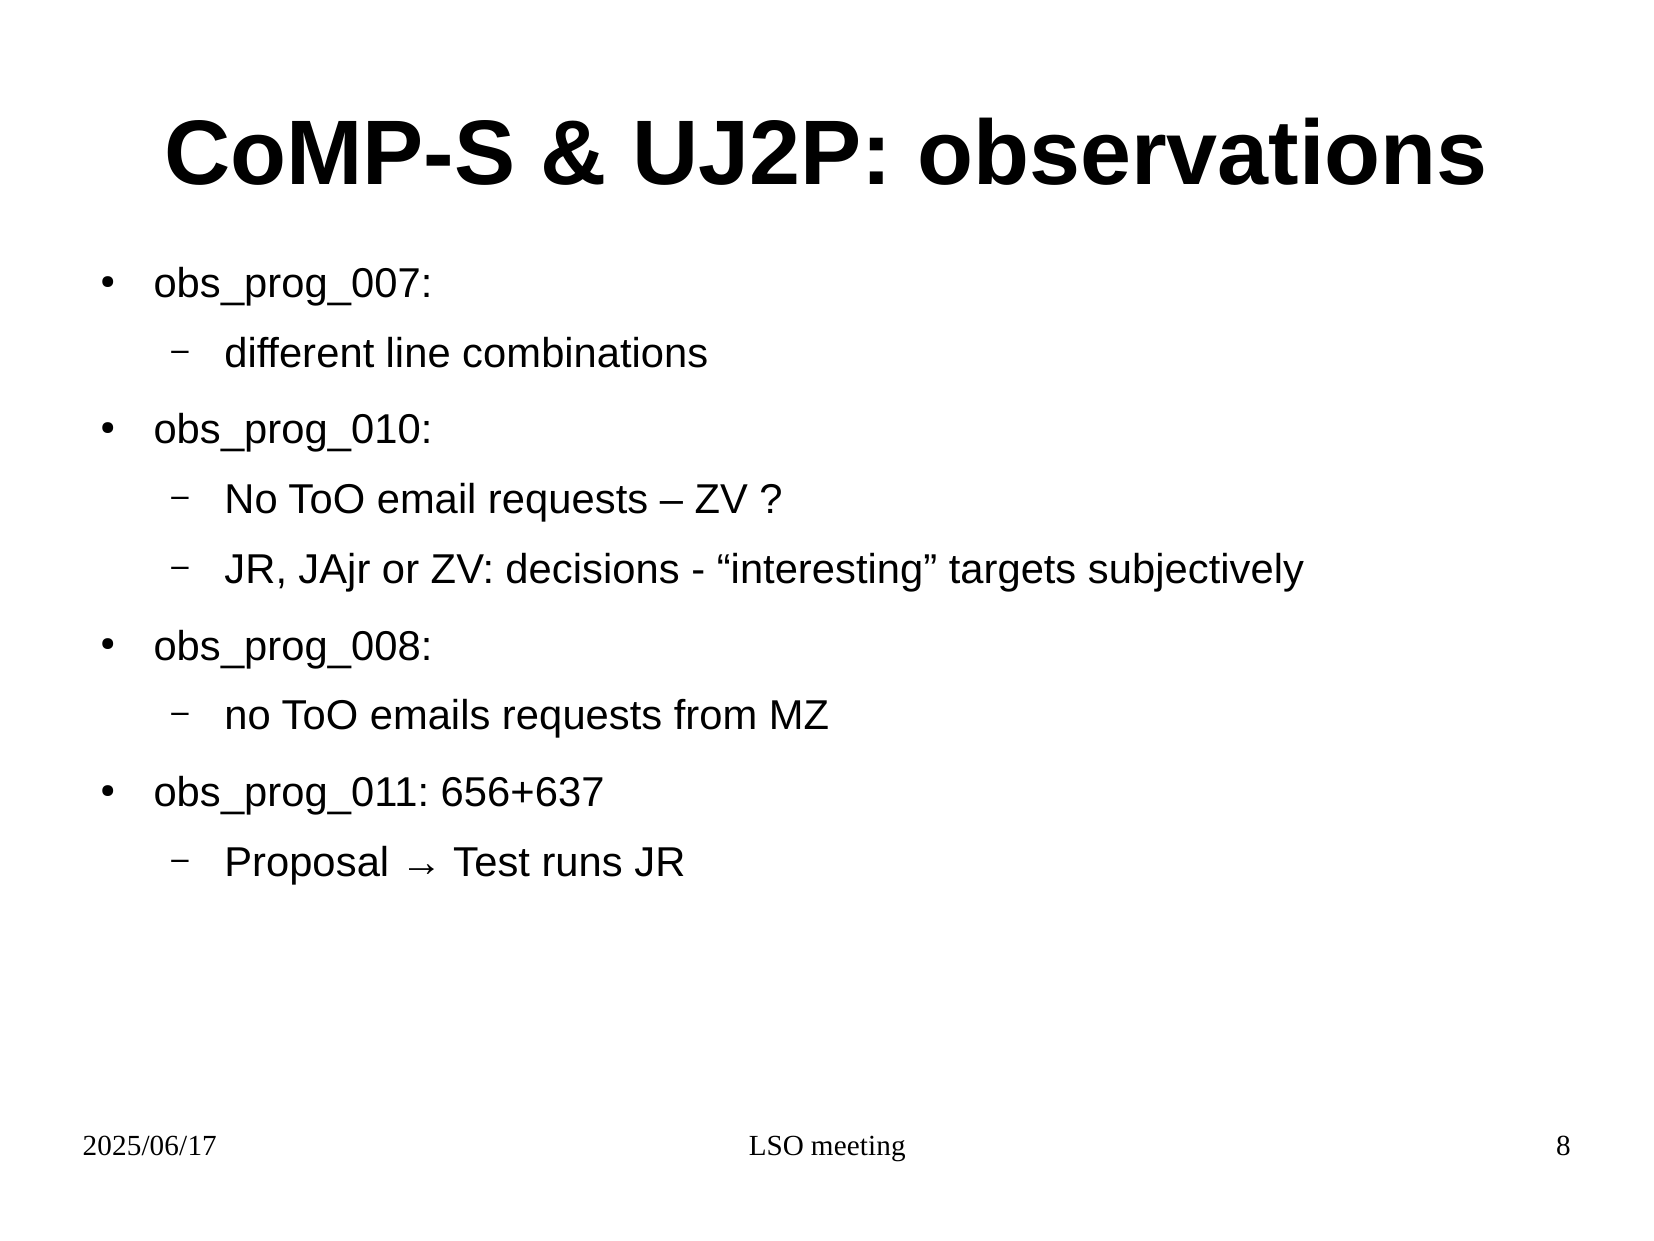

# CoMP-S & UJ2P: observations
obs_prog_007:
different line combinations
obs_prog_010:
No ToO email requests – ZV ?
JR, JAjr or ZV: decisions - “interesting” targets subjectively
obs_prog_008:
no ToO emails requests from MZ
obs_prog_011: 656+637
Proposal → Test runs JR
2025/06/17
LSO meeting
8